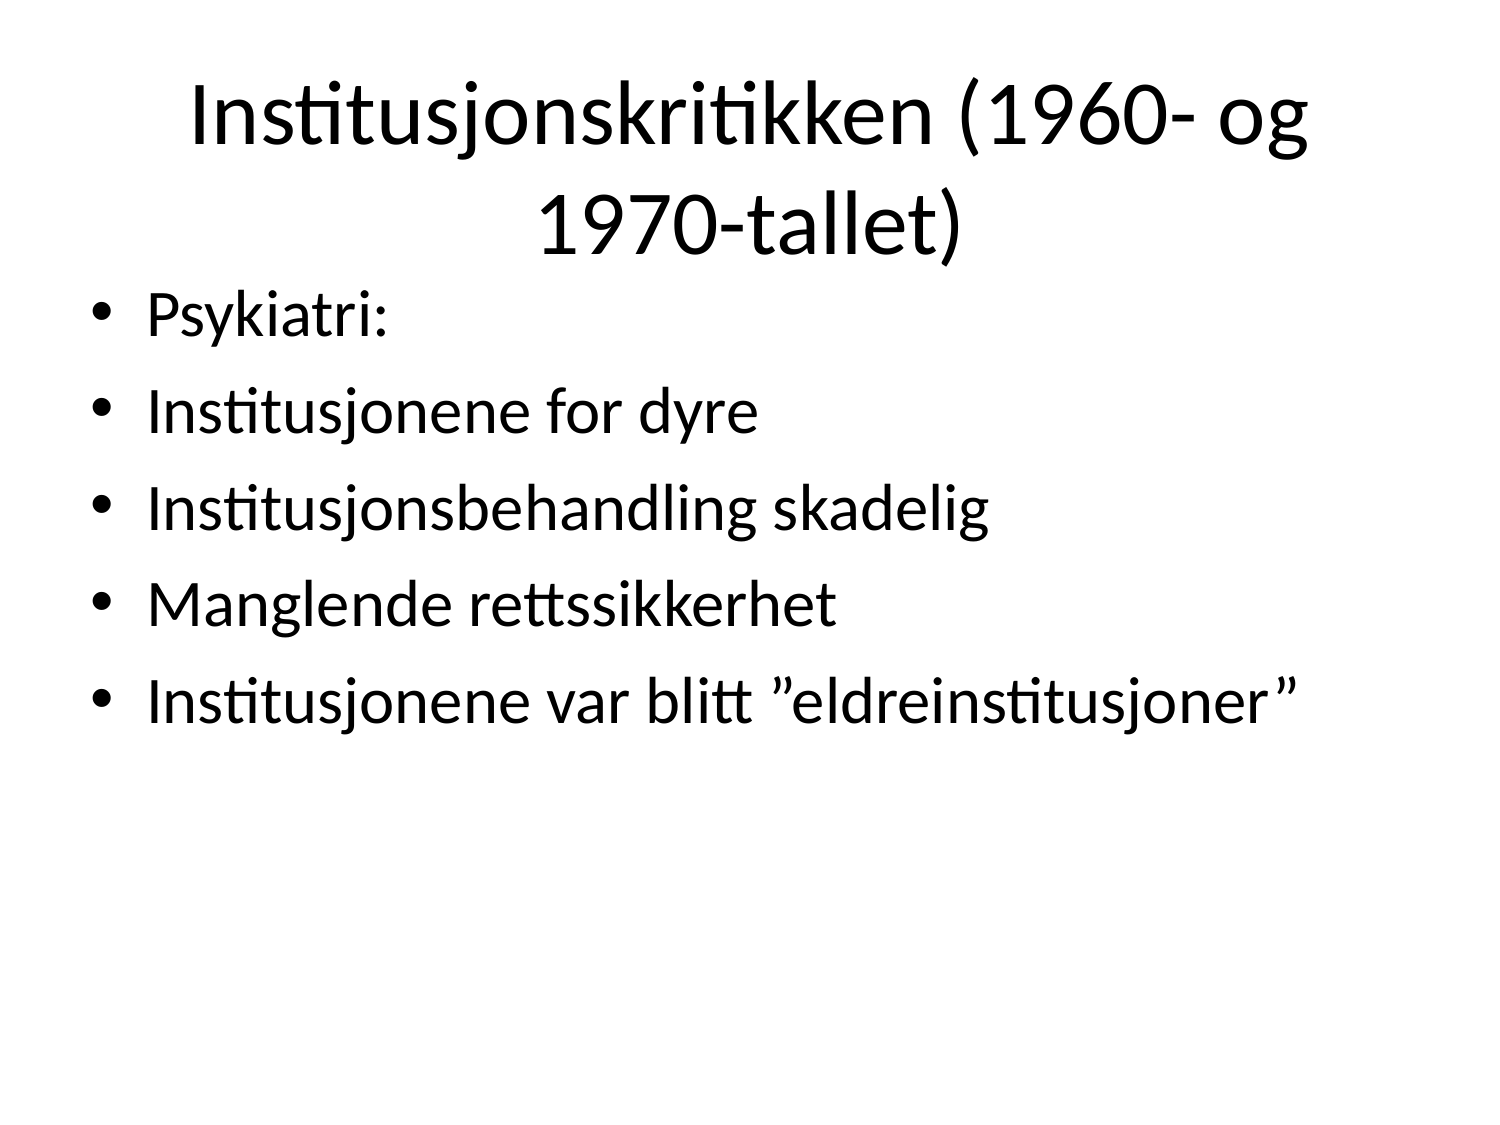

# Institusjonskritikken (1960- og 1970-tallet)
Psykiatri:
Institusjonene for dyre
Institusjonsbehandling skadelig
Manglende rettssikkerhet
Institusjonene var blitt ”eldreinstitusjoner”